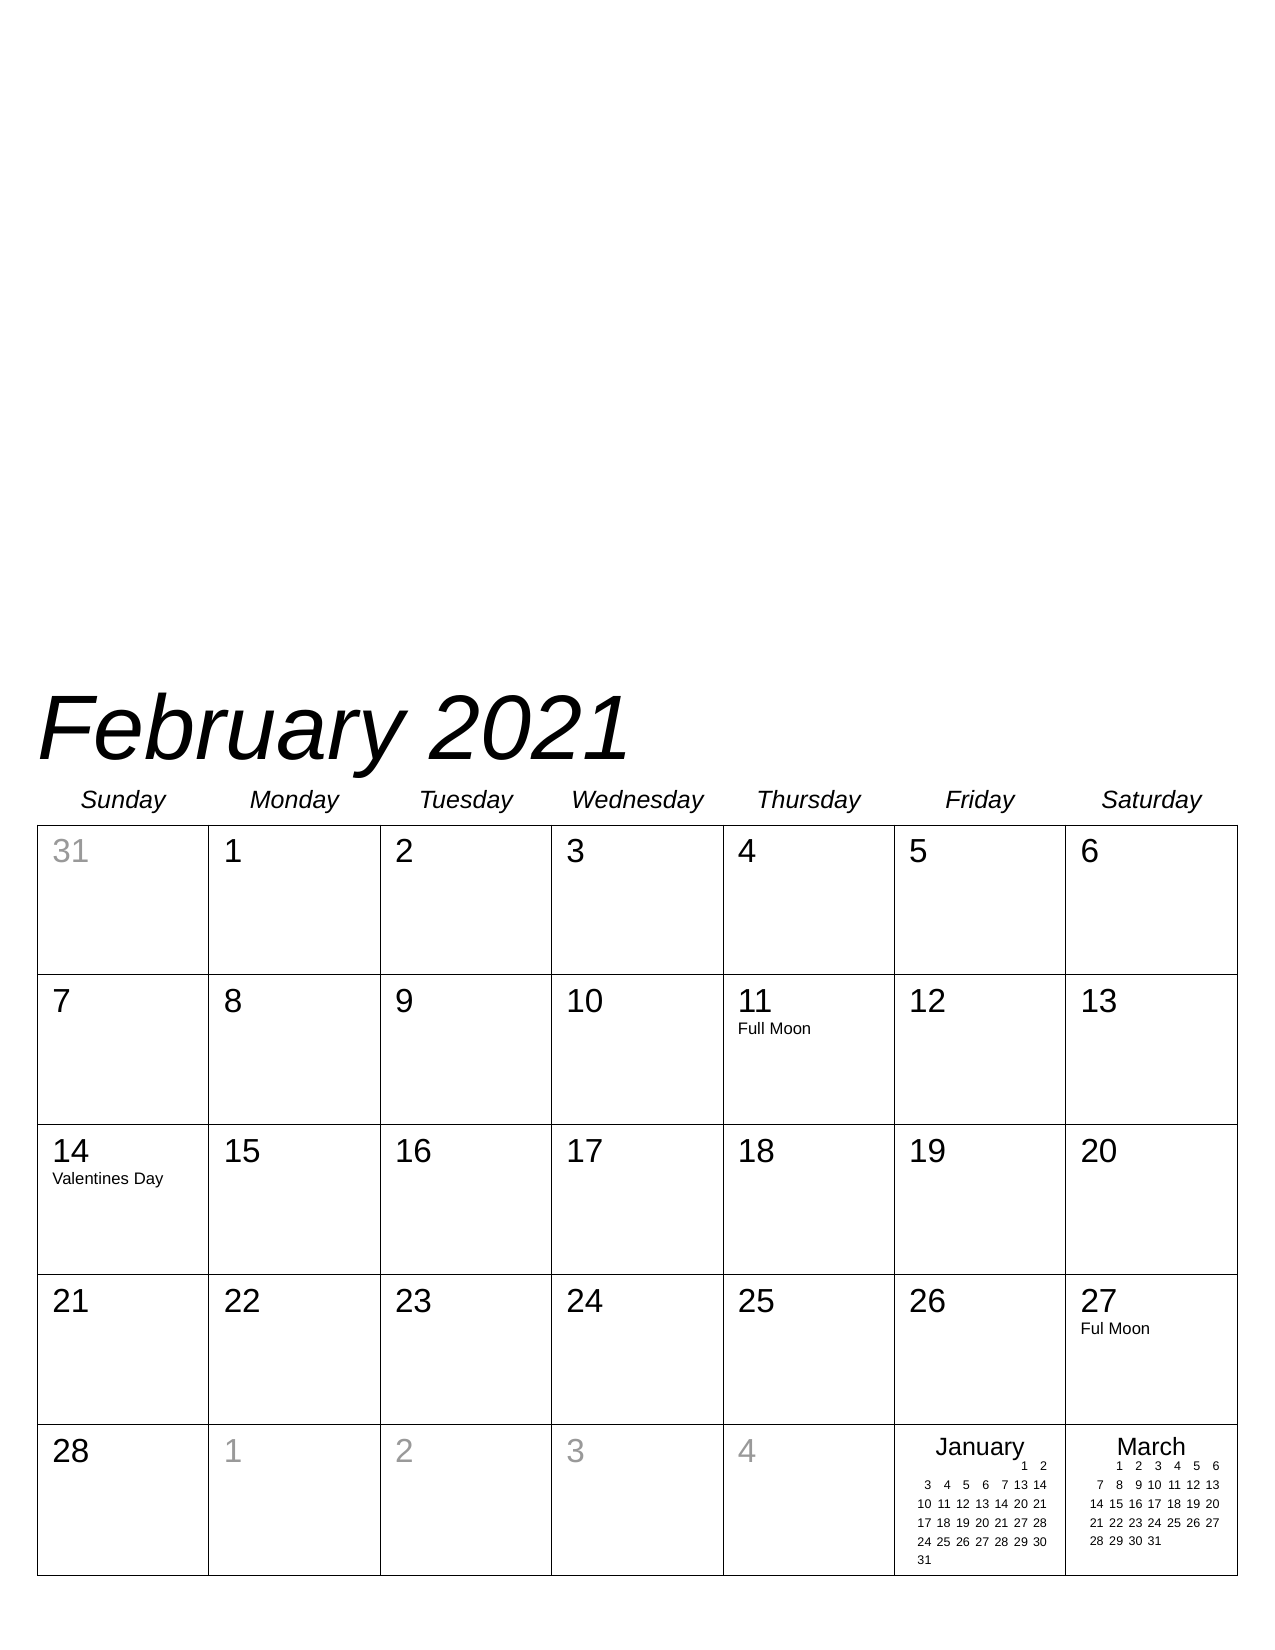

# February 2021
| Sunday | Monday | Tuesday | Wednesday | Thursday | Friday | Saturday |
| --- | --- | --- | --- | --- | --- | --- |
| 31 | 1 | 2 | 3 | 4 | 5 | 6 |
| --- | --- | --- | --- | --- | --- | --- |
| 7 | 8 | 9 | 10 | 11 Full Moon | 12 | 13 |
| 14 Valentines Day | 15 | 16 | 17 | 18 | 19 | 20 |
| 21 | 22 | 23 | 24 | 25 | 26 | 27 Ful Moon |
| 28 | 1 | 2 | 3 | 4 | January | March |
| | 1 | 2 | 3 | 4 | 5 | 6 |
| --- | --- | --- | --- | --- | --- | --- |
| 7 | 8 | 9 | 10 | 11 | 12 | 13 |
| 14 | 15 | 16 | 17 | 18 | 19 | 20 |
| 21 | 22 | 23 | 24 | 25 | 26 | 27 |
| 28 | 29 | 30 | 31 | | | |
| | | | | | | |
| | | | | | 1 | 2 |
| --- | --- | --- | --- | --- | --- | --- |
| 3 | 4 | 5 | 6 | 7 | 13 | 14 |
| 10 | 11 | 12 | 13 | 14 | 20 | 21 |
| 17 | 18 | 19 | 20 | 21 | 27 | 28 |
| 24 | 25 | 26 | 27 | 28 | 29 | 30 |
| 31 | | | | | | |